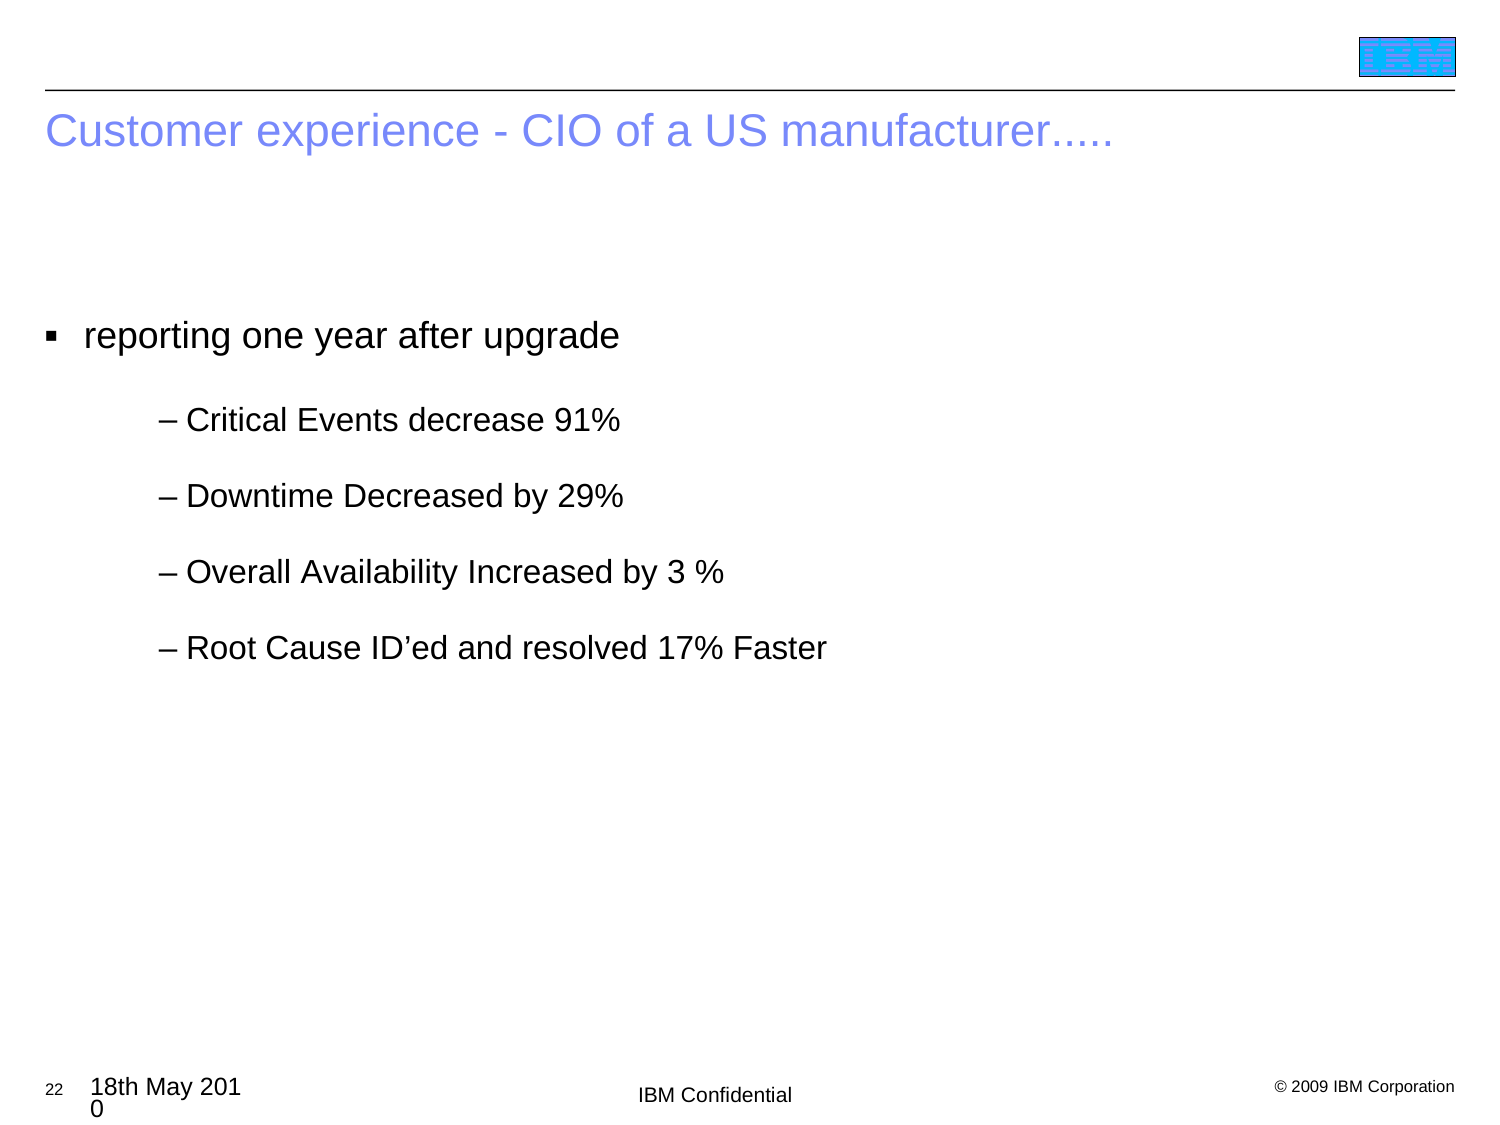

# Customer experience - CIO of a US manufacturer.....
 reporting one year after upgrade
Critical Events decrease 91%
Downtime Decreased by 29%
Overall Availability Increased by 3 %
Root Cause ID’ed and resolved 17% Faster
22
18th May 2010